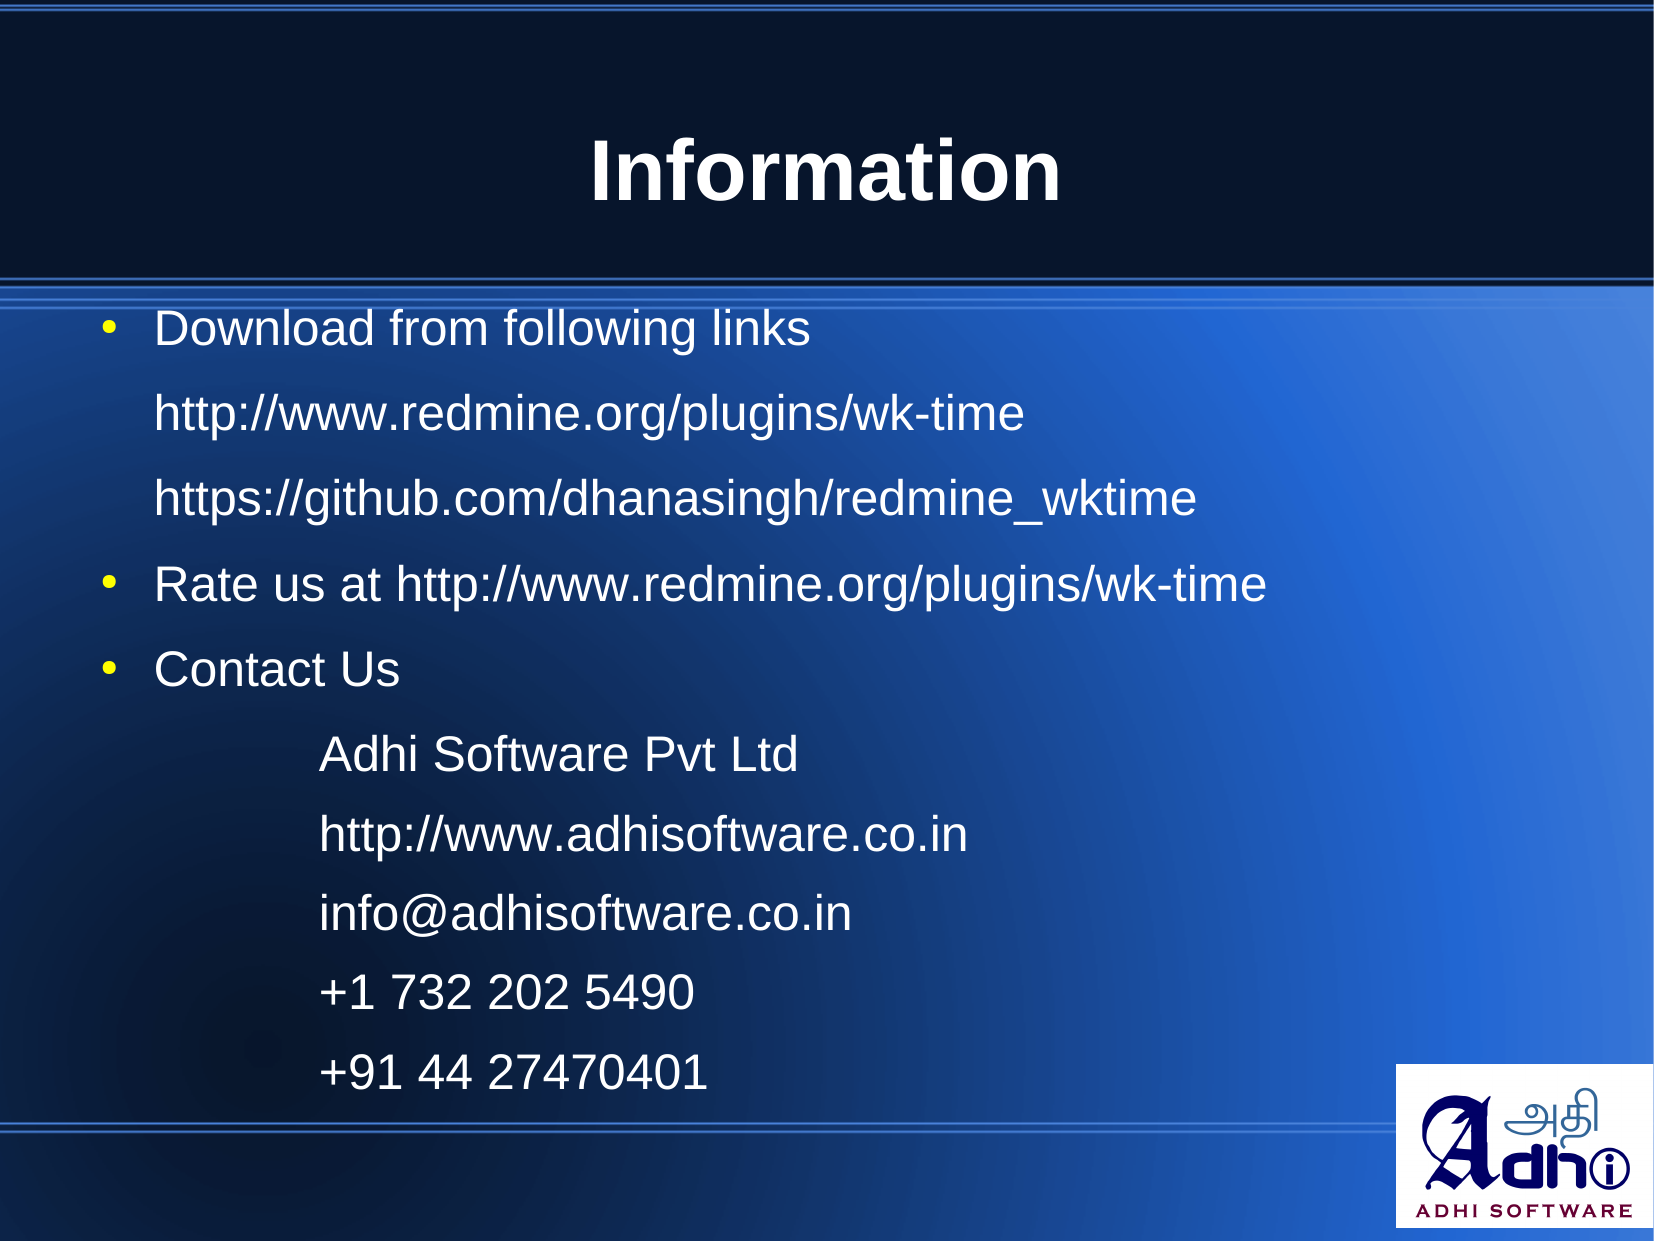

# Information
Download from following links
http://www.redmine.org/plugins/wk-time
https://github.com/dhanasingh/redmine_wktime
Rate us at http://www.redmine.org/plugins/wk-time
Contact Us
Adhi Software Pvt Ltd
http://www.adhisoftware.co.in
info@adhisoftware.co.in
+1 732 202 5490
+91 44 27470401